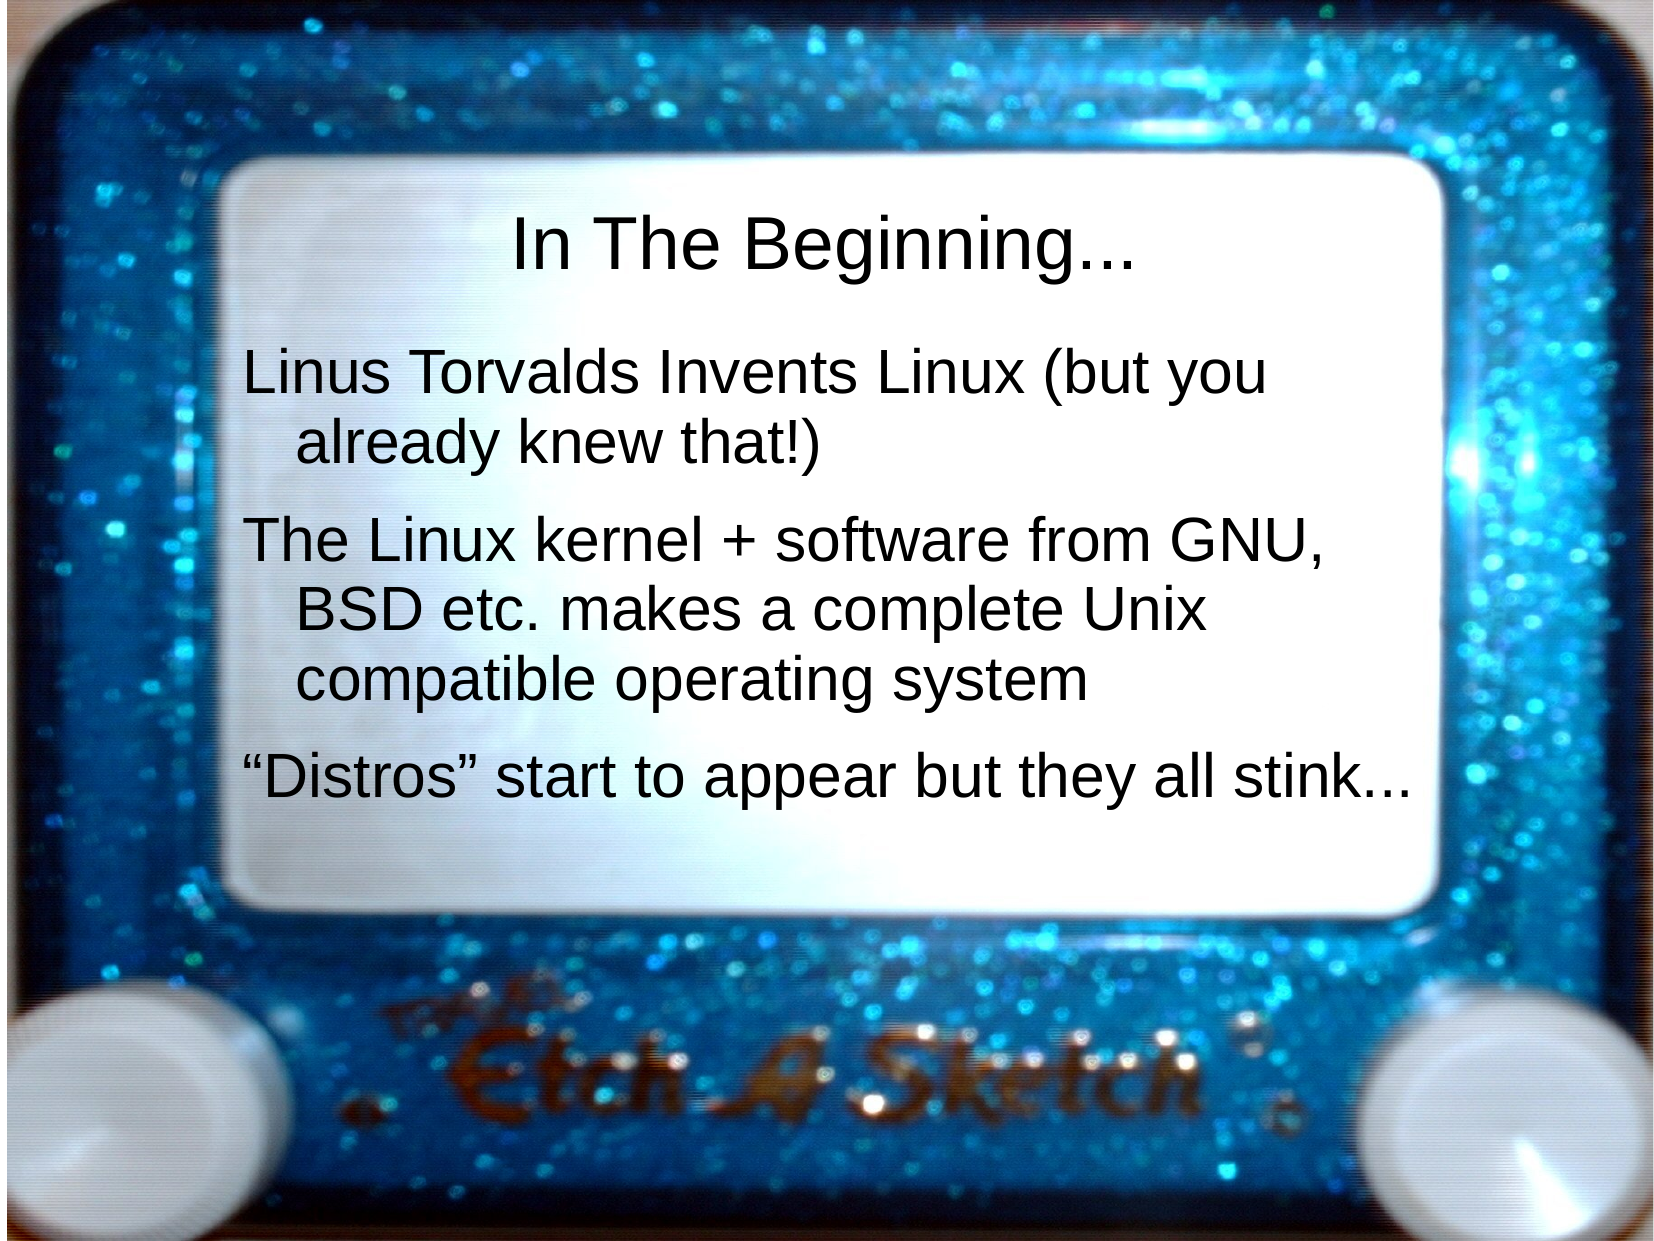

# In The Beginning...
Linus Torvalds Invents Linux (but you already knew that!)
The Linux kernel + software from GNU, BSD etc. makes a complete Unix compatible operating system
“Distros” start to appear but they all stink...